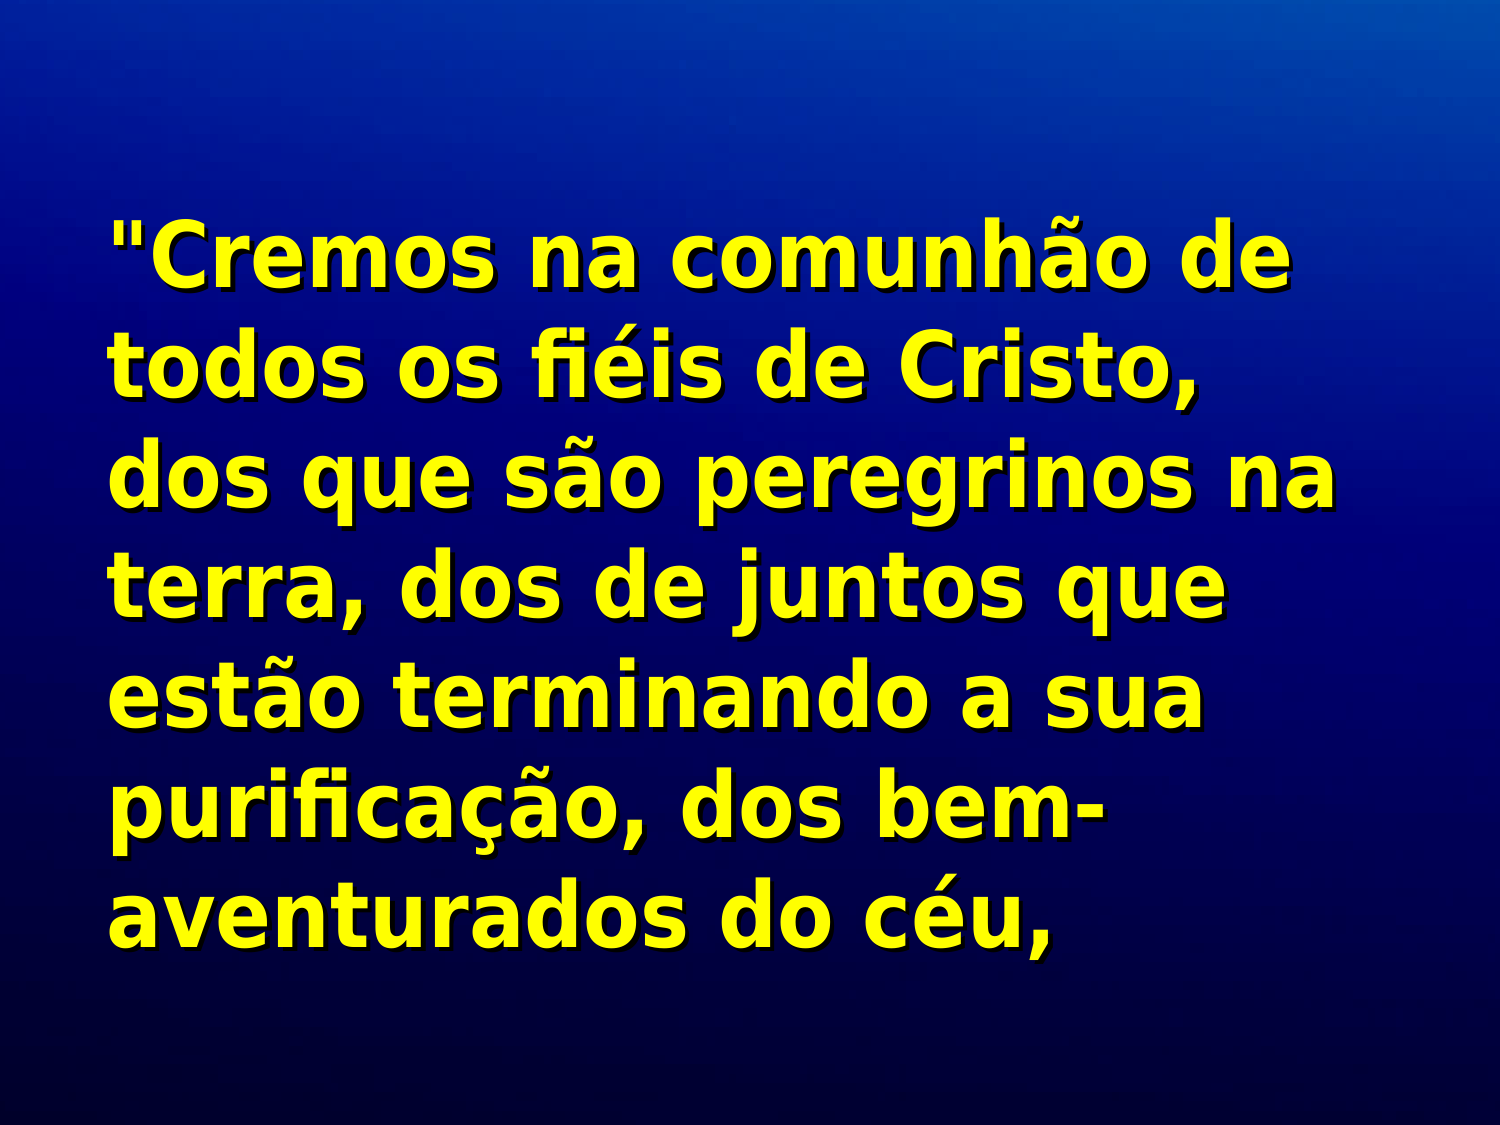

"Cremos na comunhão de todos os fiéis de Cristo,
dos que são peregrinos na terra, dos de juntos que estão terminando a sua purificação, dos bem-aventurados do céu,